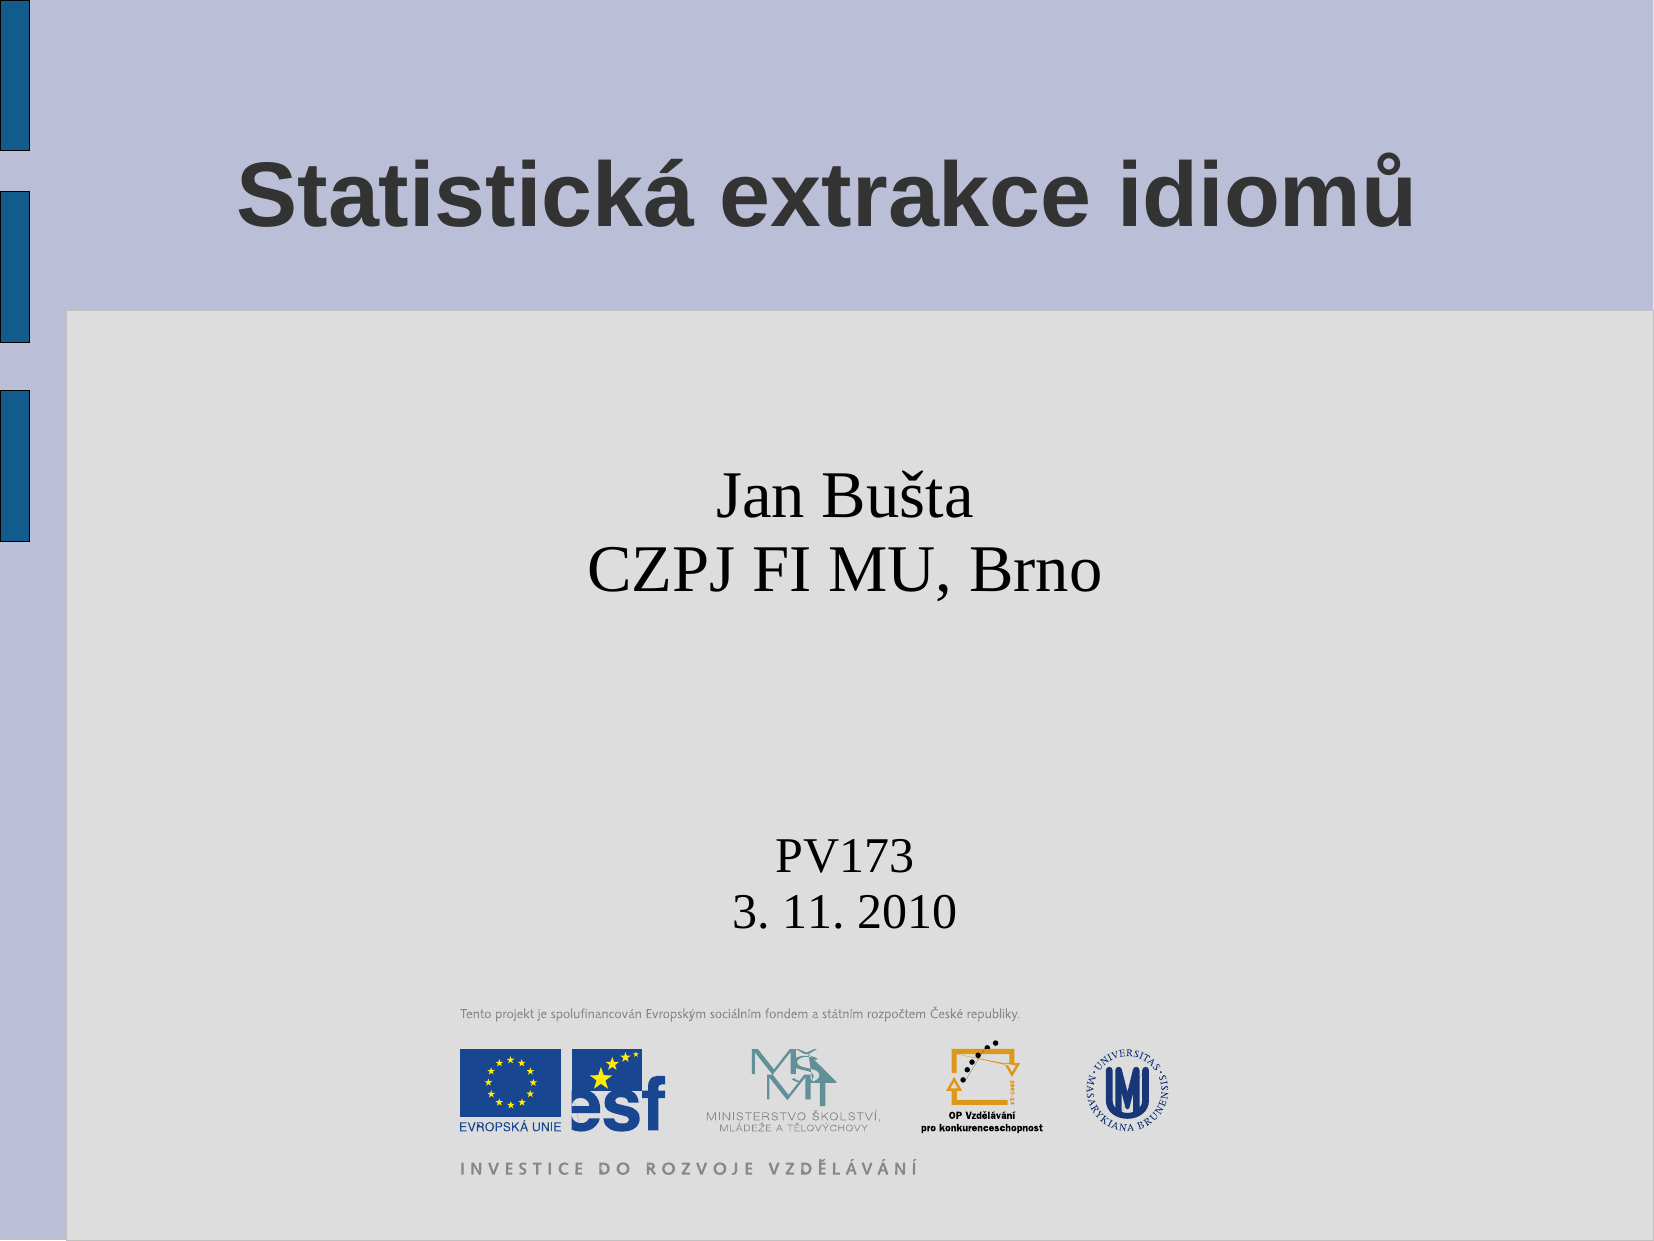

# Statistická extrakce idiomů
Jan Bušta
CZPJ FI MU, Brno
PV173
3. 11. 2010